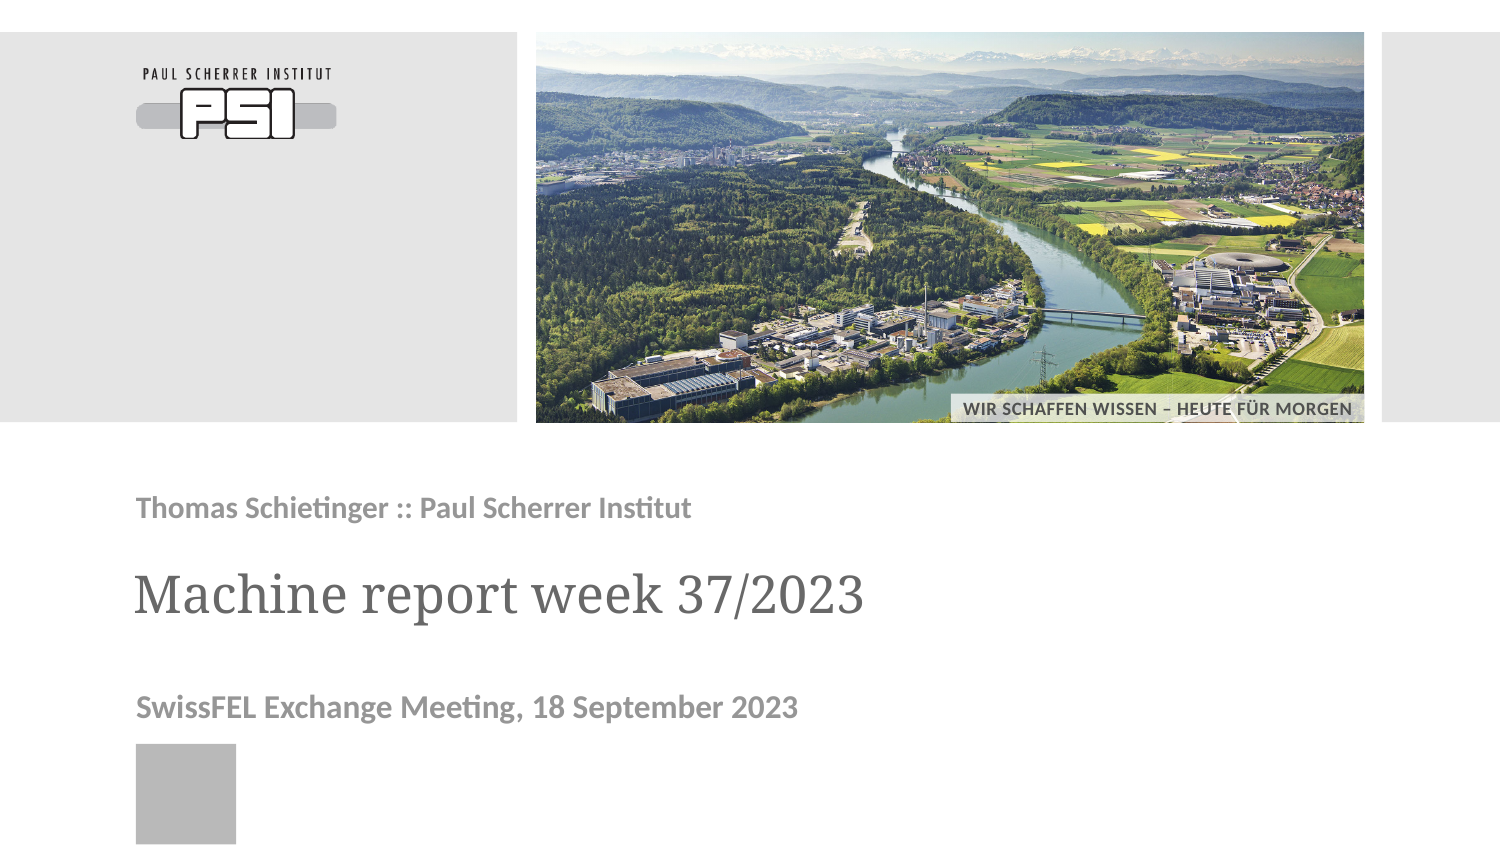

Thomas Schietinger :: Paul Scherrer Institut
# Machine report week 37/2023
SwissFEL Exchange Meeting, 18 September 2023